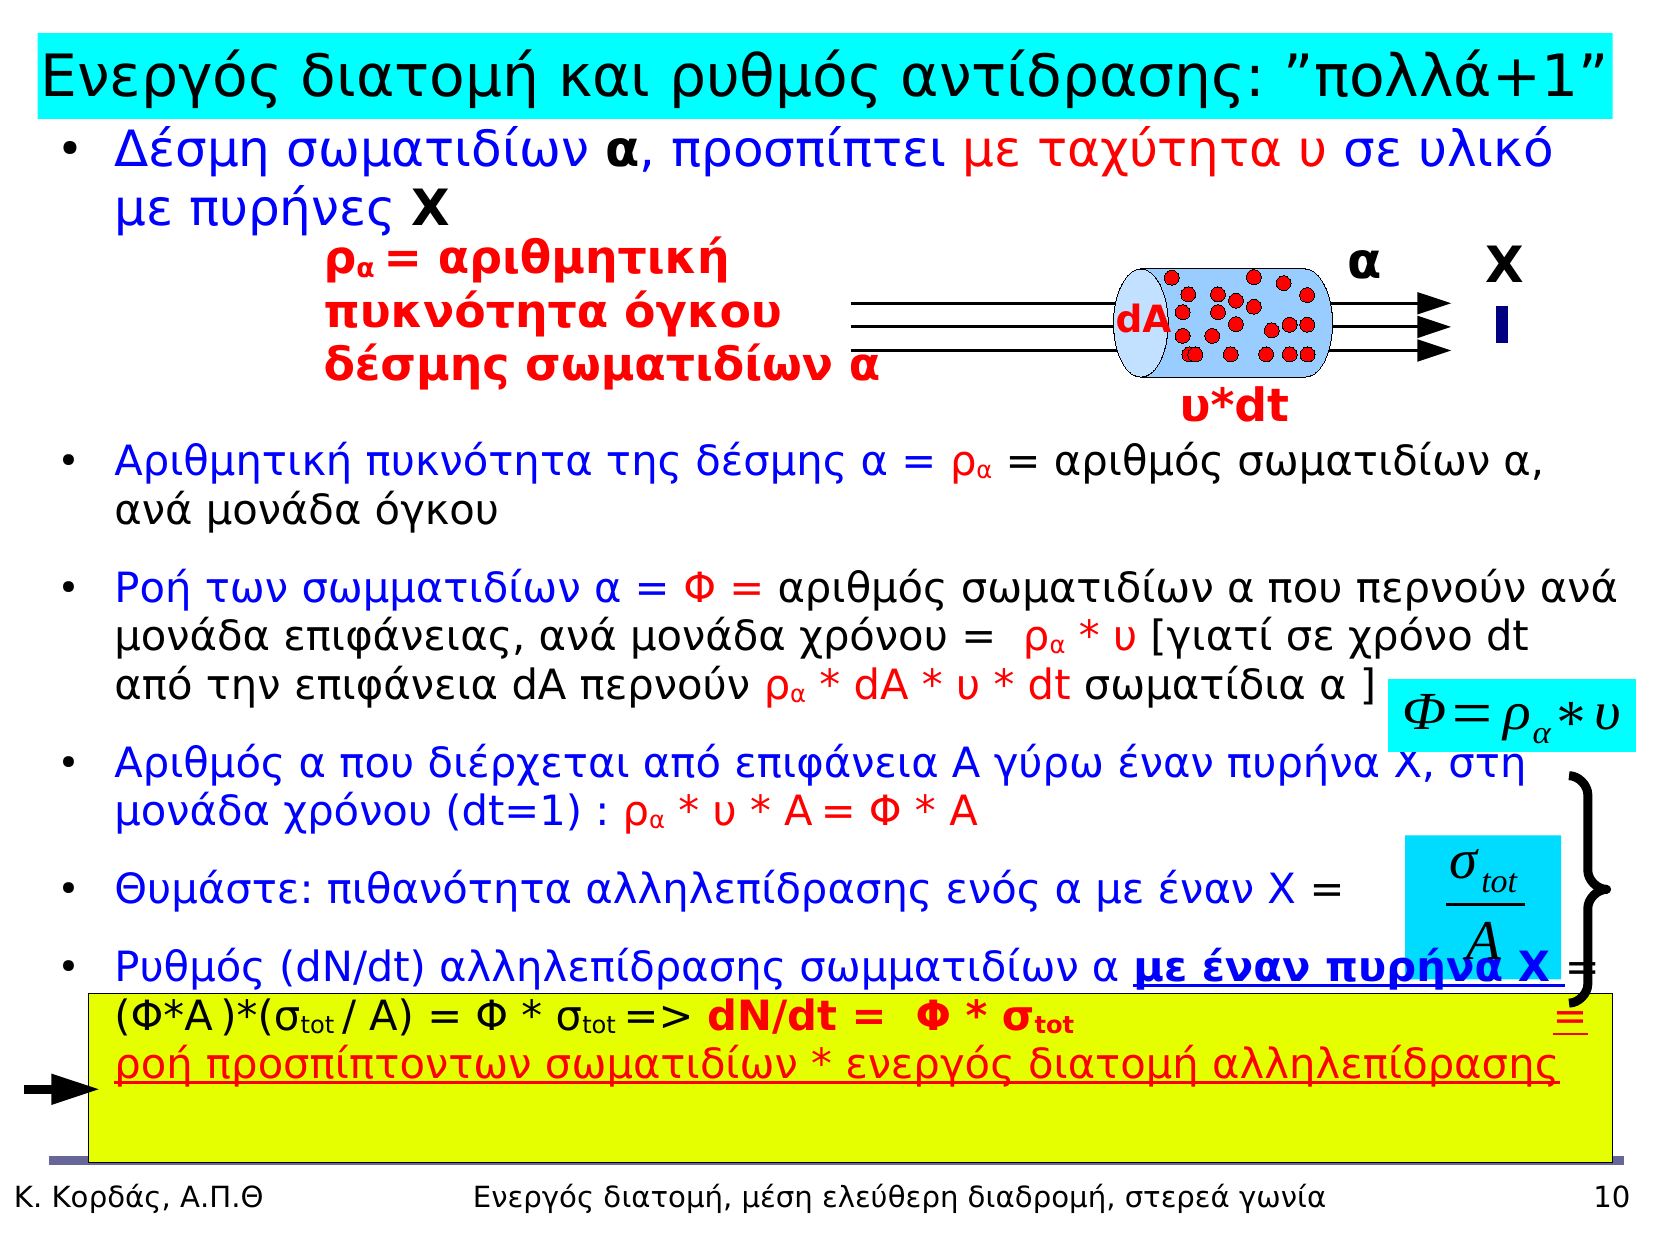

# Ενεργός διατομή και ρυθμός αντίδρασης: ”πολλά+1”
Δέσμη σωματιδίων α, προσπίπτει με ταχύτητα υ σε υλικό με πυρήνες Χ
Αριθμητική πυκνότητα της δέσμης α = ρα = αριθμός σωματιδίων α, ανά μονάδα όγκου
Ροή των σωμματιδίων α = Φ = αριθμός σωματιδίων α που περνούν ανά μονάδα επιφάνειας, ανά μονάδα χρόνου = ρα * υ [γιατί σε χρόνο dt από την επιφάνεια dA περνούν ρα * dA * υ * dt σωματίδια α ]
Αριθμός α που διέρχεται από επιφάνεια A γύρω έναν πυρήνα Χ, στη μονάδα χρόνου (dt=1) : ρα * υ * A = Φ * A
Θυμάστε: πιθανότητα αλληλεπίδρασης ενός α με έναν Χ =
Ρυθμός (dN/dt) αλληλεπίδρασης σωμματιδίων α με έναν πυρήνα Χ = (Φ*A )*(σtot / A) = Φ * σtot => dN/dt = Φ * σtot = ροή προσπίπτοντων σωματιδίων * ενεργός διατομή αλληλεπίδρασης
ρα = αριθμητική πυκνότητα όγκου δέσμης σωματιδίων α
α
Χ
dA
υ*dt
Κ. Κορδάς, Α.Π.Θ
Ενεργός διατομή, μέση ελεύθερη διαδρομή, στερεά γωνία
10